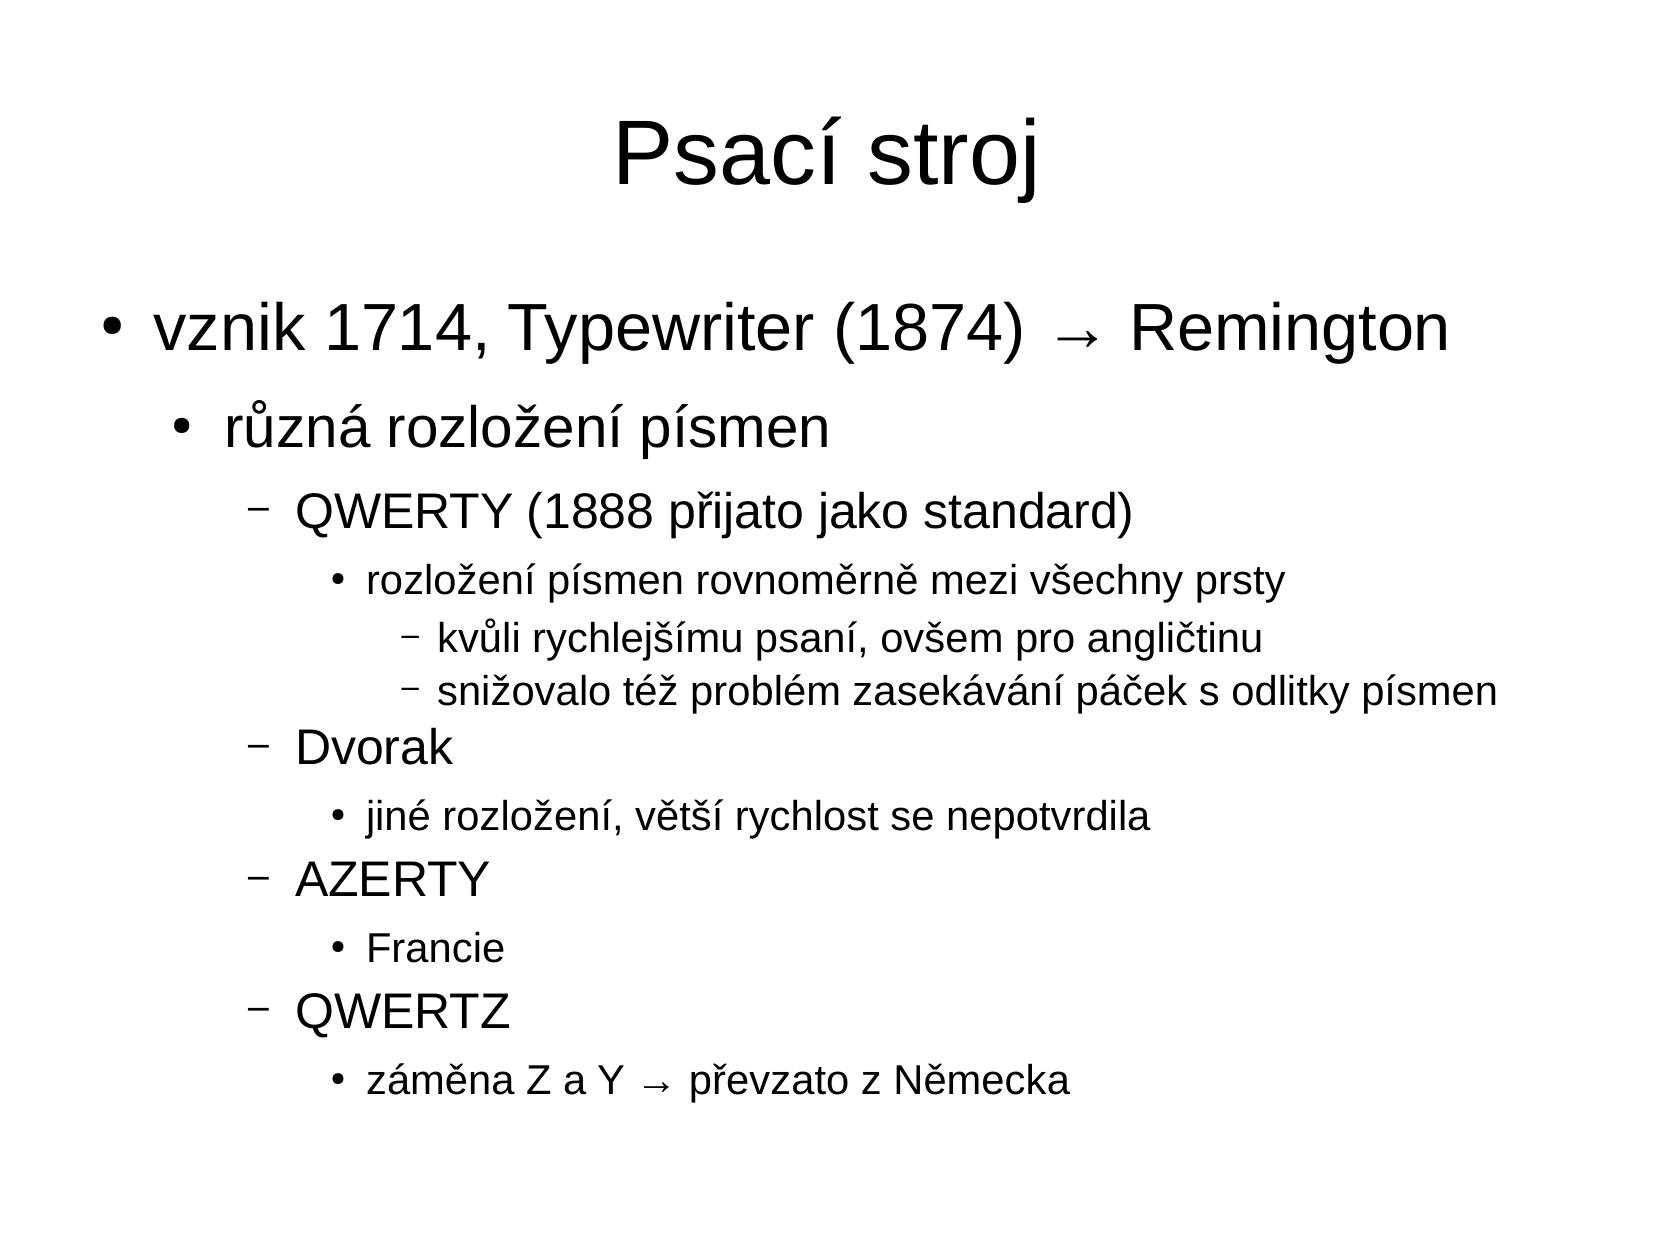

# Psací stroj
vznik 1714, Typewriter (1874) → Remington
různá rozložení písmen
QWERTY (1888 přijato jako standard)
rozložení písmen rovnoměrně mezi všechny prsty
kvůli rychlejšímu psaní, ovšem pro angličtinu
snižovalo též problém zasekávání páček s odlitky písmen
Dvorak
jiné rozložení, větší rychlost se nepotvrdila
AZERTY
Francie
QWERTZ
záměna Z a Y → převzato z Německa